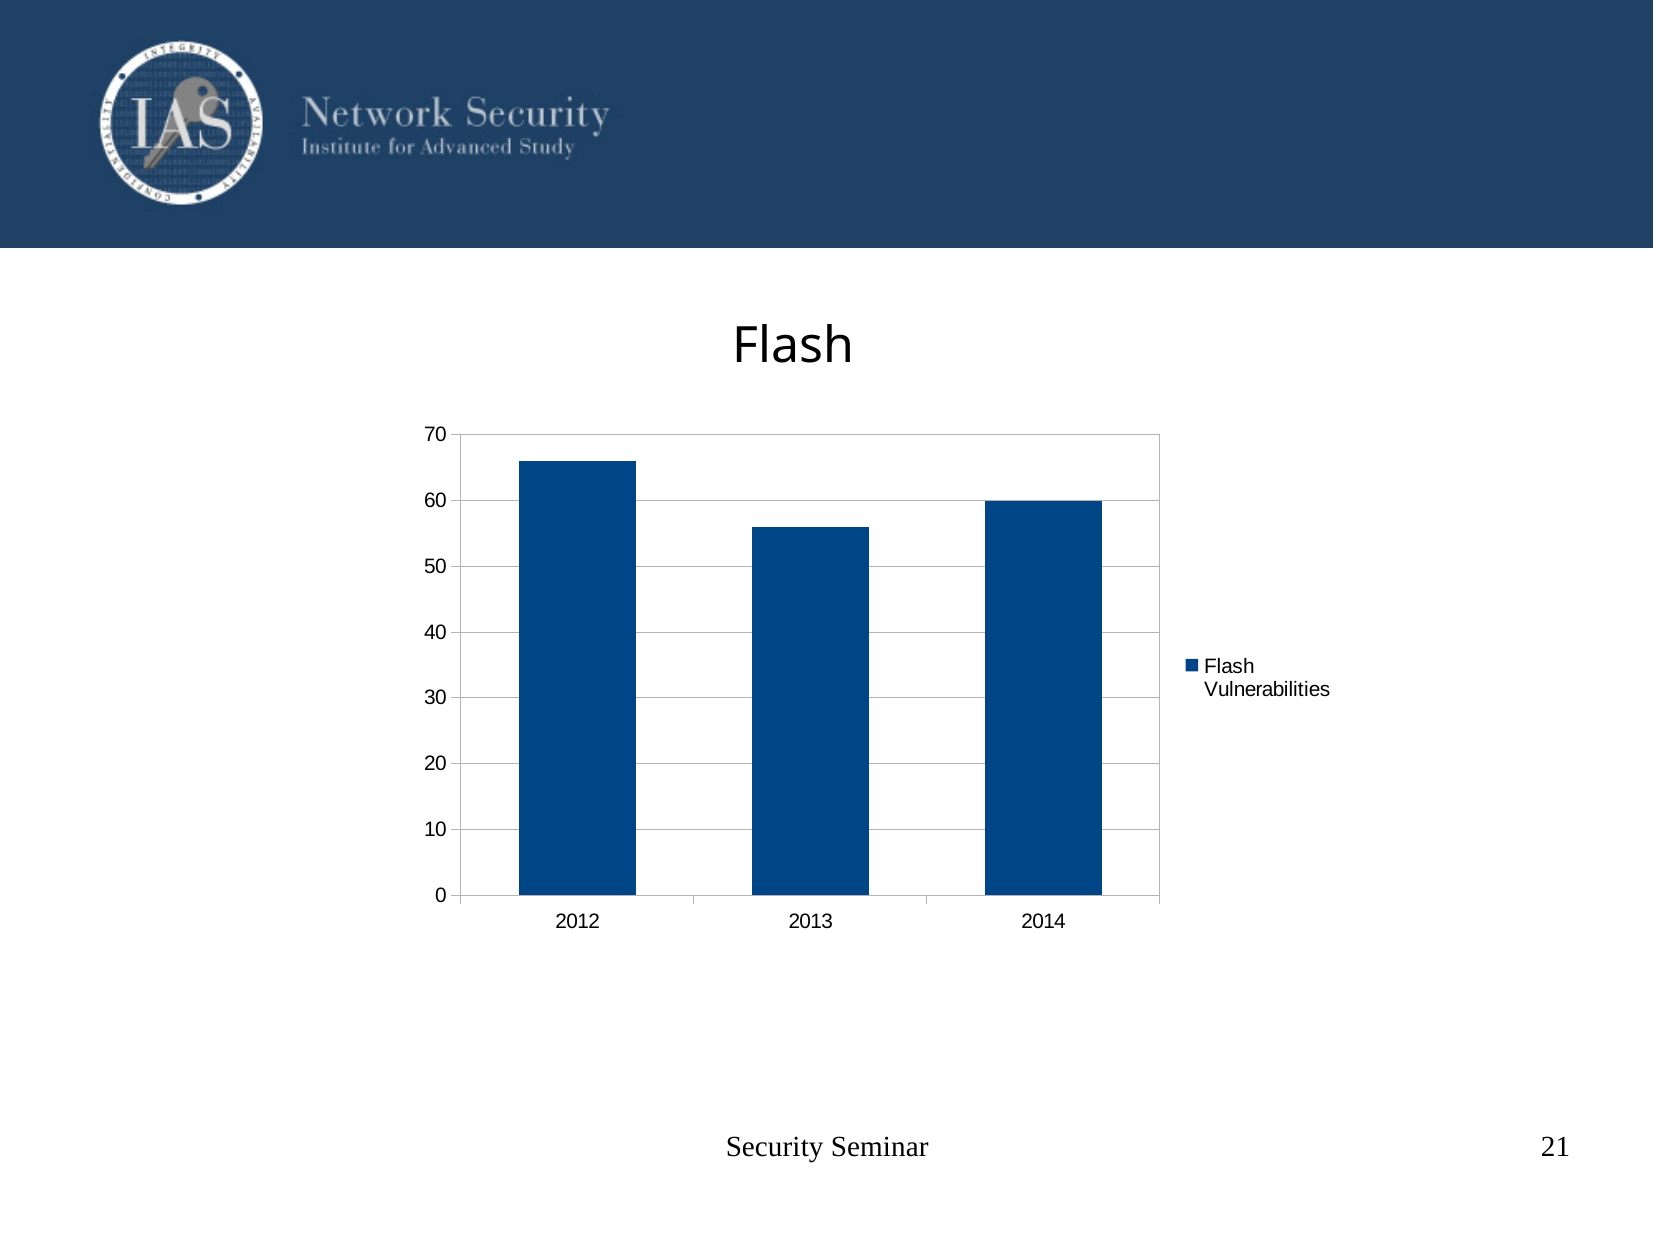

# Flash
### Chart
| Category | Flash
Vulnerabilities |
|---|---|
| 2012 | 66.0 |
| 2013 | 56.0 |
| 2014 | 60.0 |Security Seminar
21